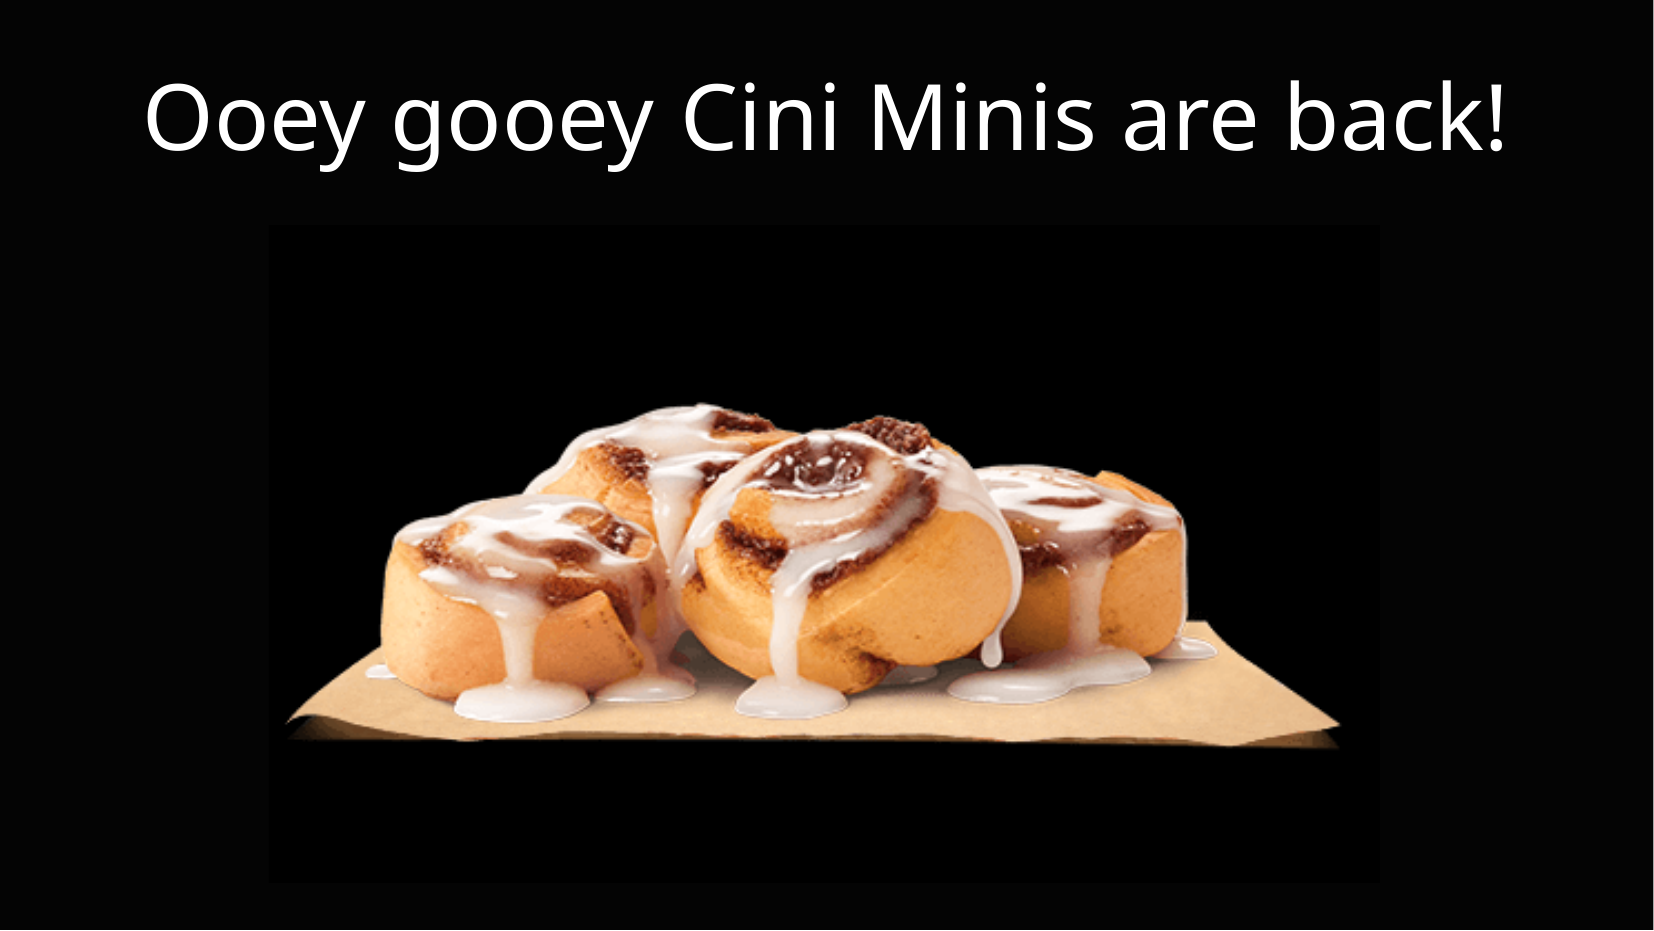

# Ooey gooey Cini Minis are back!